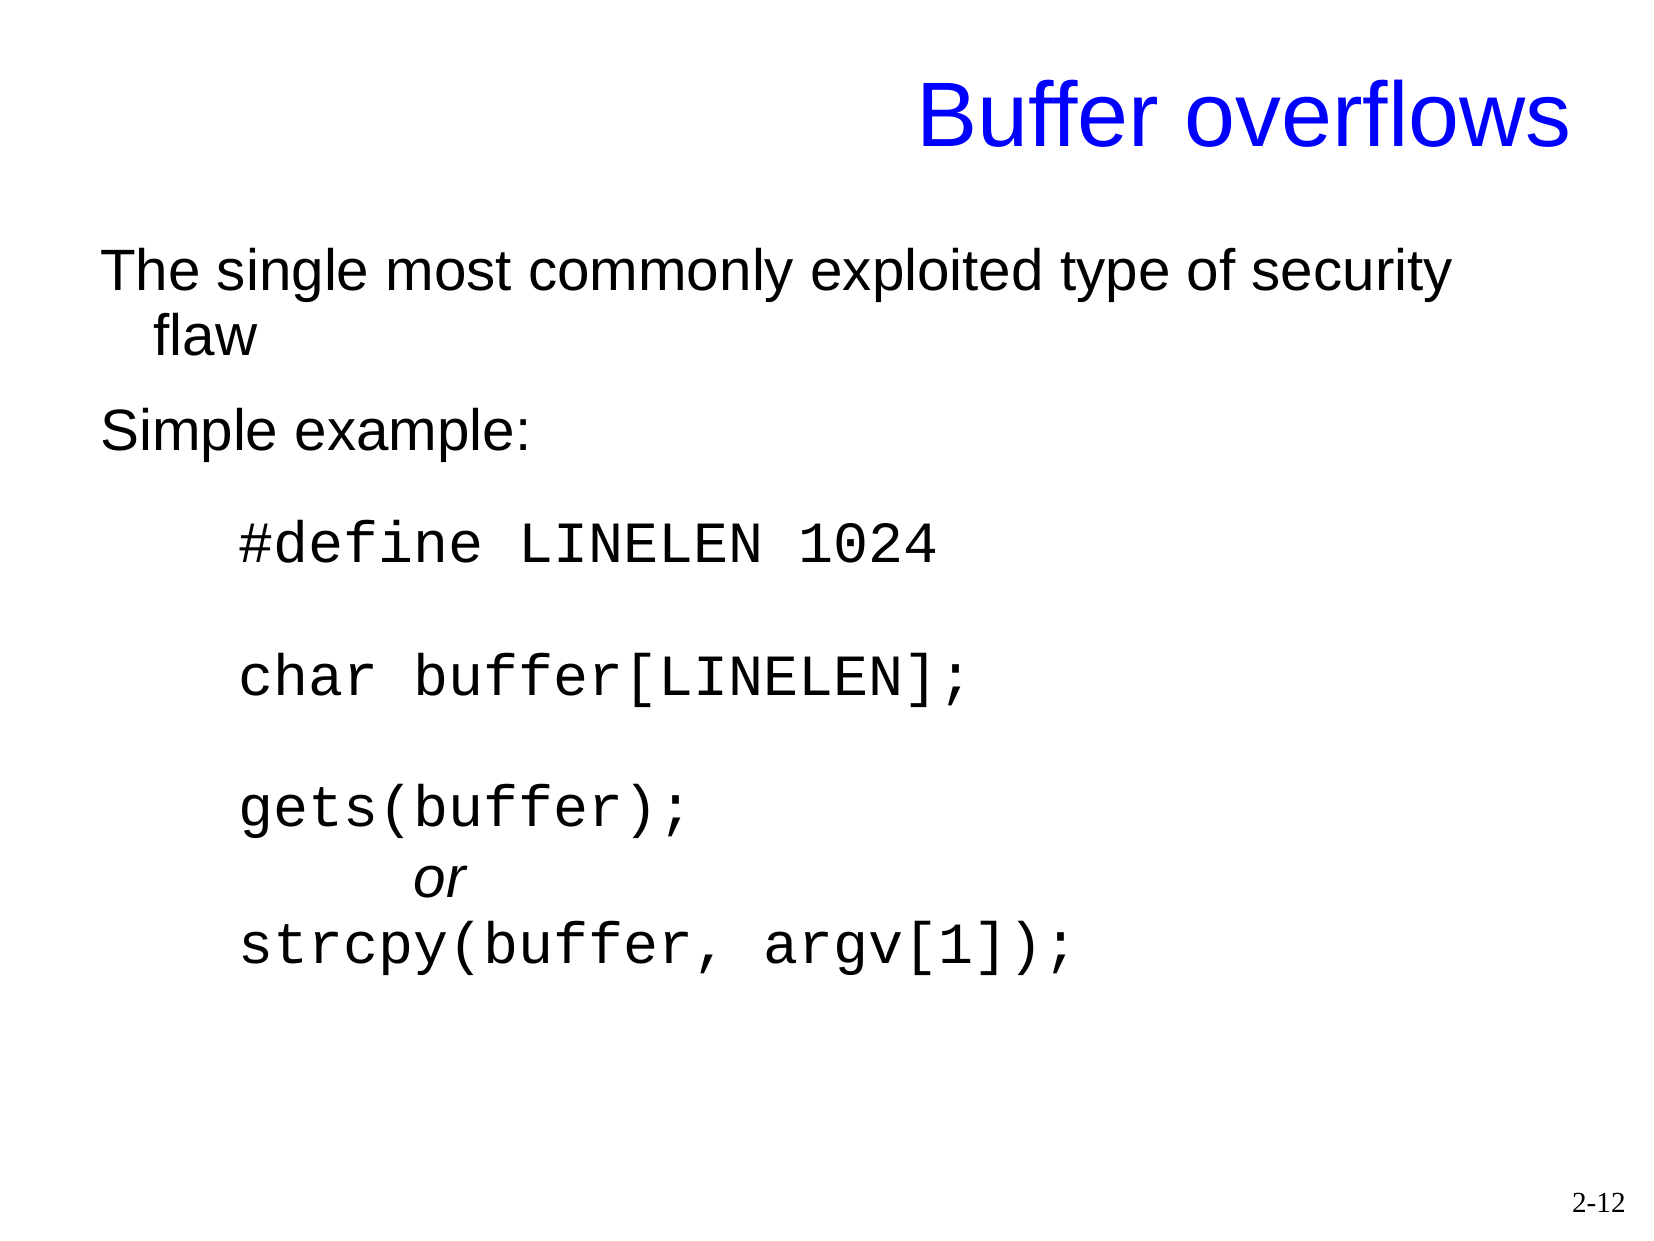

# Buffer overflows
The single most commonly exploited type of security flaw
Simple example:
#define LINELEN 1024
char buffer[LINELEN];
gets(buffer);
 or
strcpy(buffer, argv[1]);